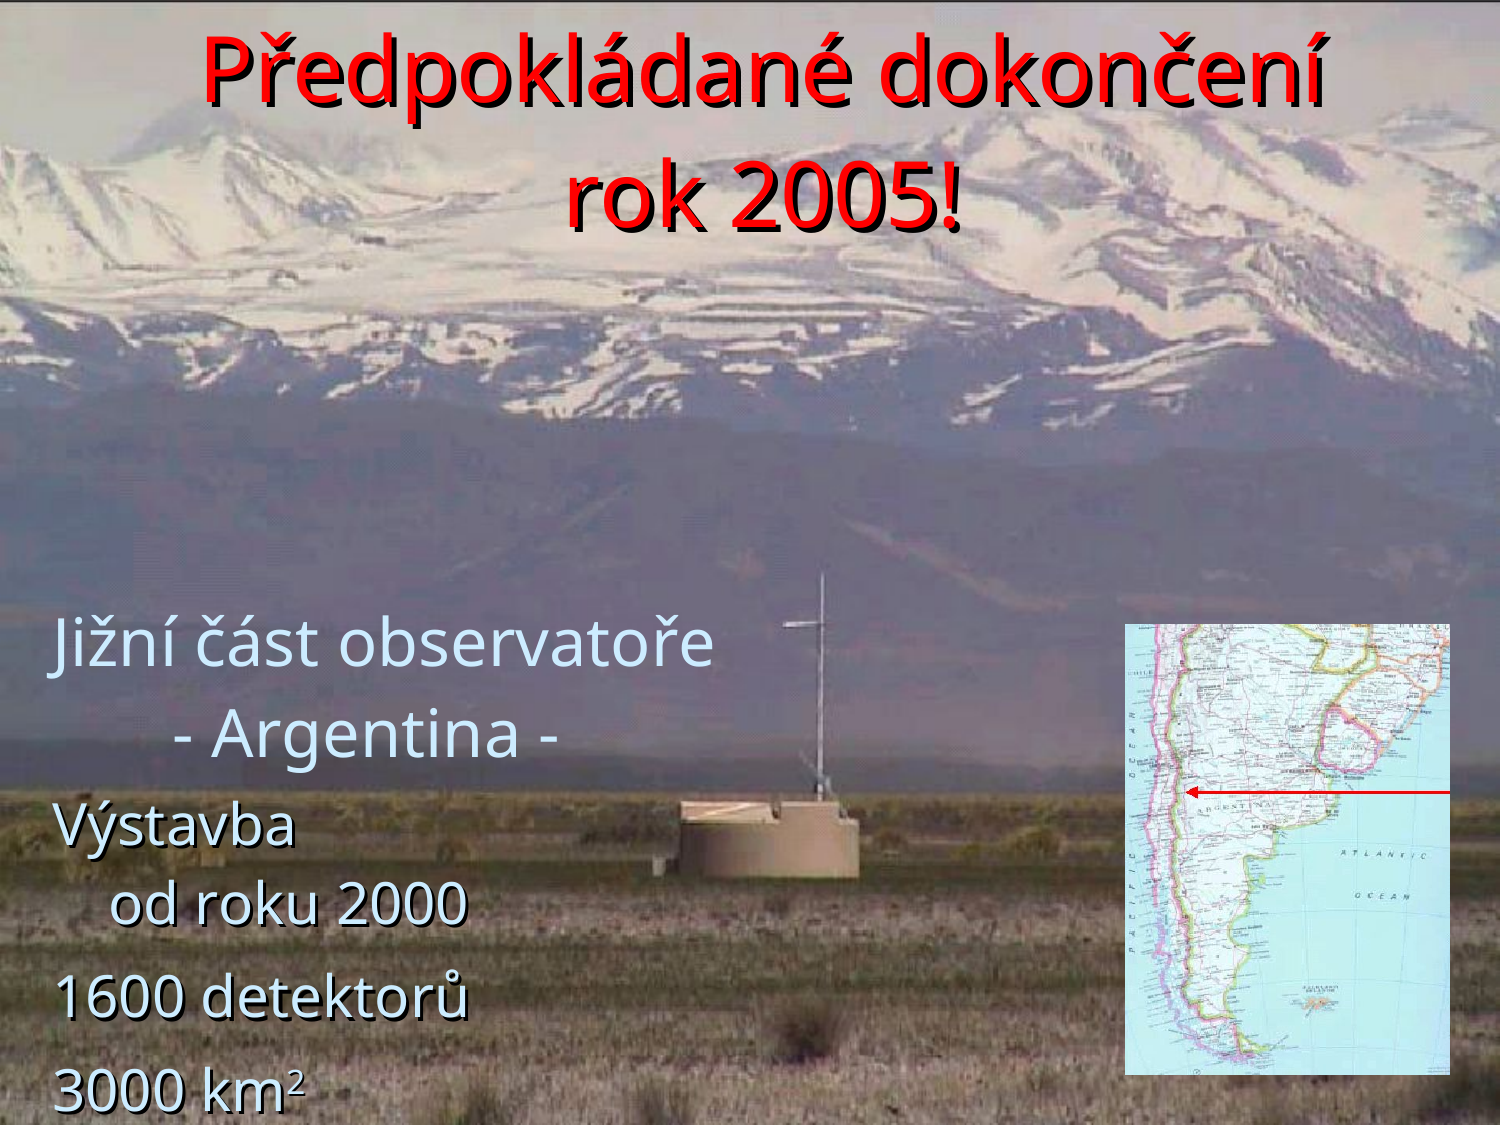

# Předpokládané dokončení rok 2005!
Jižní část observatoře
 - Argentina -
Výstavba
od roku 2000
1600 detektorů
3000 km2